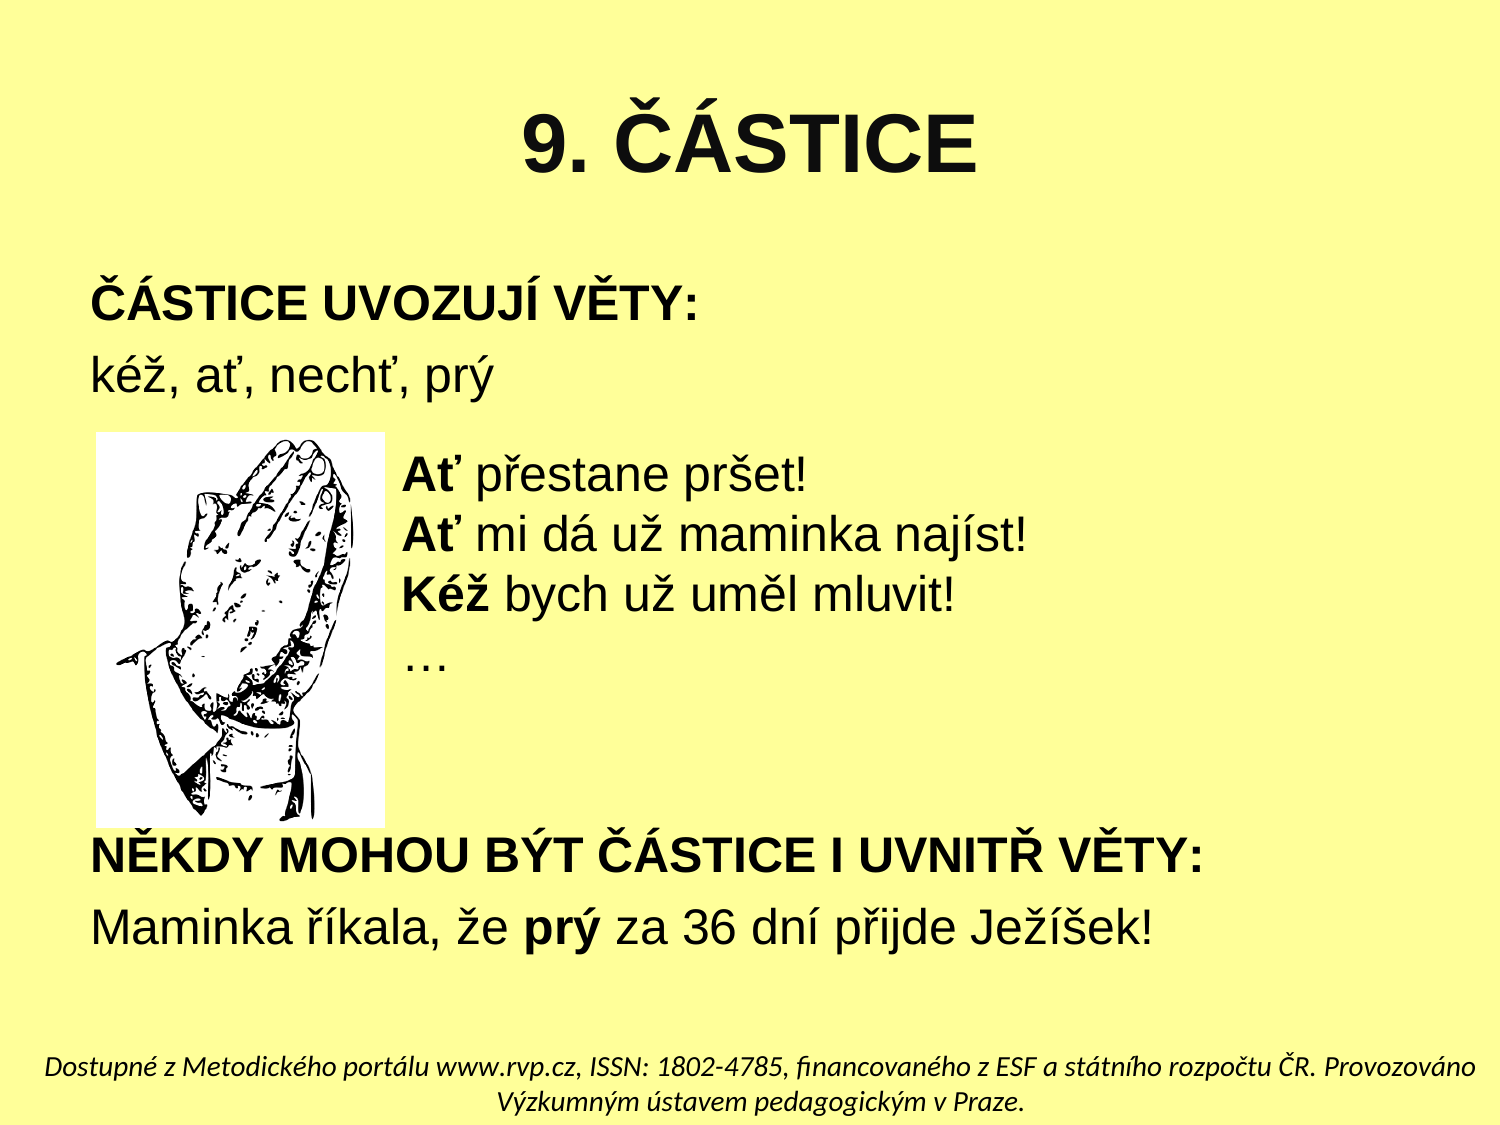

# 9. ČÁSTICE
ČÁSTICE UVOZUJÍ VĚTY:
kéž, ať, nechť, prý
NĚKDY MOHOU BÝT ČÁSTICE I UVNITŘ VĚTY:
Maminka říkala, že prý za 36 dní přijde Ježíšek!
Ať přestane pršet!
Ať mi dá už maminka najíst!
Kéž bych už uměl mluvit!
…
Dostupné z Metodického portálu www.rvp.cz, ISSN: 1802-4785, financovaného z ESF a státního rozpočtu ČR. Provozováno Výzkumným ústavem pedagogickým v Praze.